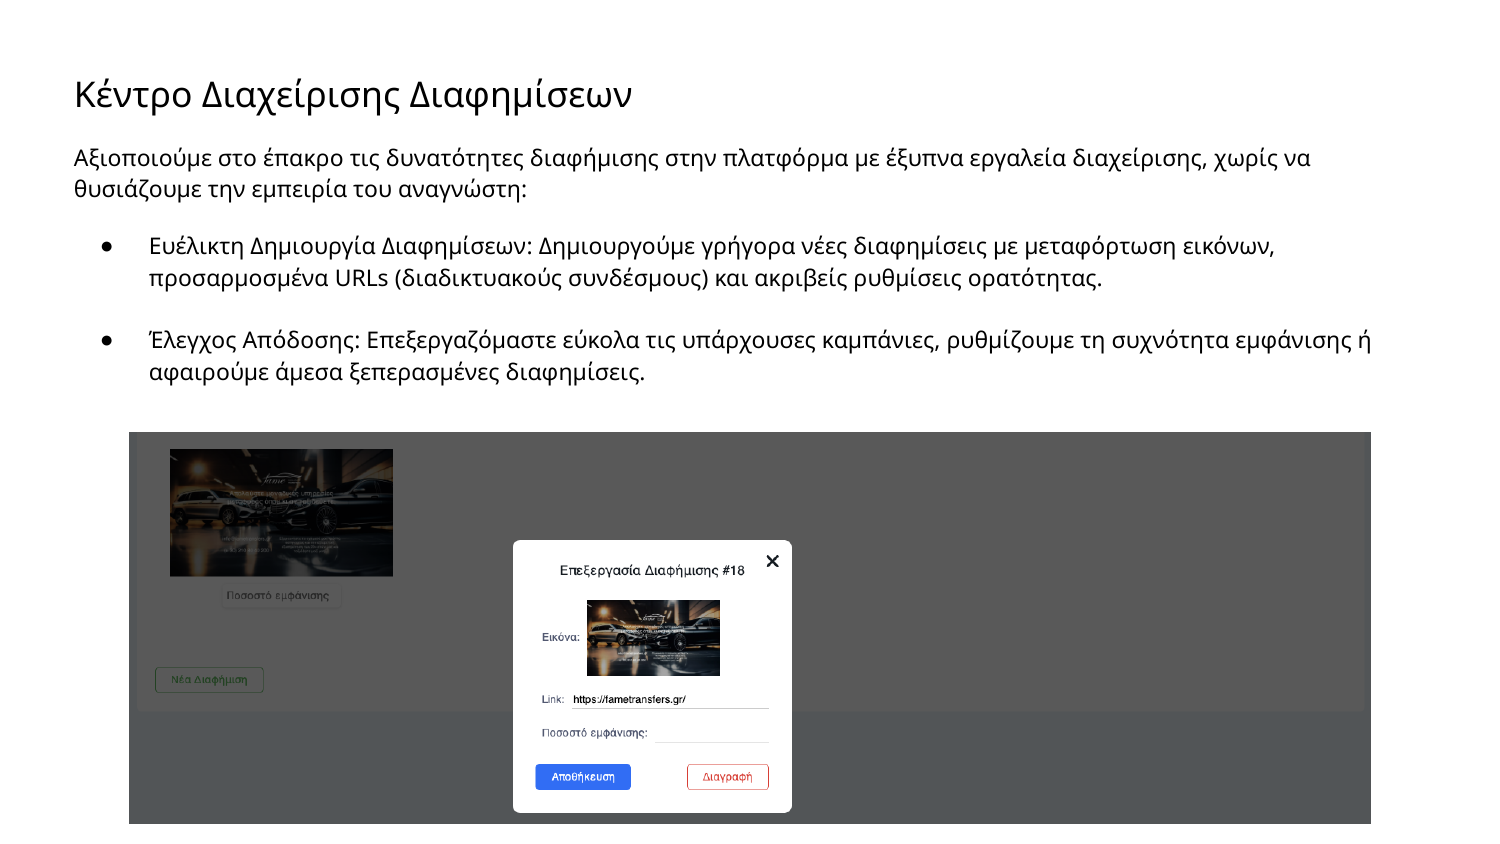

Κέντρο Διαχείρισης Διαφημίσεων
Αξιοποιούμε στο έπακρο τις δυνατότητες διαφήμισης στην πλατφόρμα με έξυπνα εργαλεία διαχείρισης, χωρίς να θυσιάζουμε την εμπειρία του αναγνώστη:
Ευέλικτη Δημιουργία Διαφημίσεων: Δημιουργούμε γρήγορα νέες διαφημίσεις με μεταφόρτωση εικόνων, προσαρμοσμένα URLs (διαδικτυακούς συνδέσμους) και ακριβείς ρυθμίσεις ορατότητας.
Έλεγχος Απόδοσης: Επεξεργαζόμαστε εύκολα τις υπάρχουσες καμπάνιες, ρυθμίζουμε τη συχνότητα εμφάνισης ή αφαιρούμε άμεσα ξεπερασμένες διαφημίσεις.